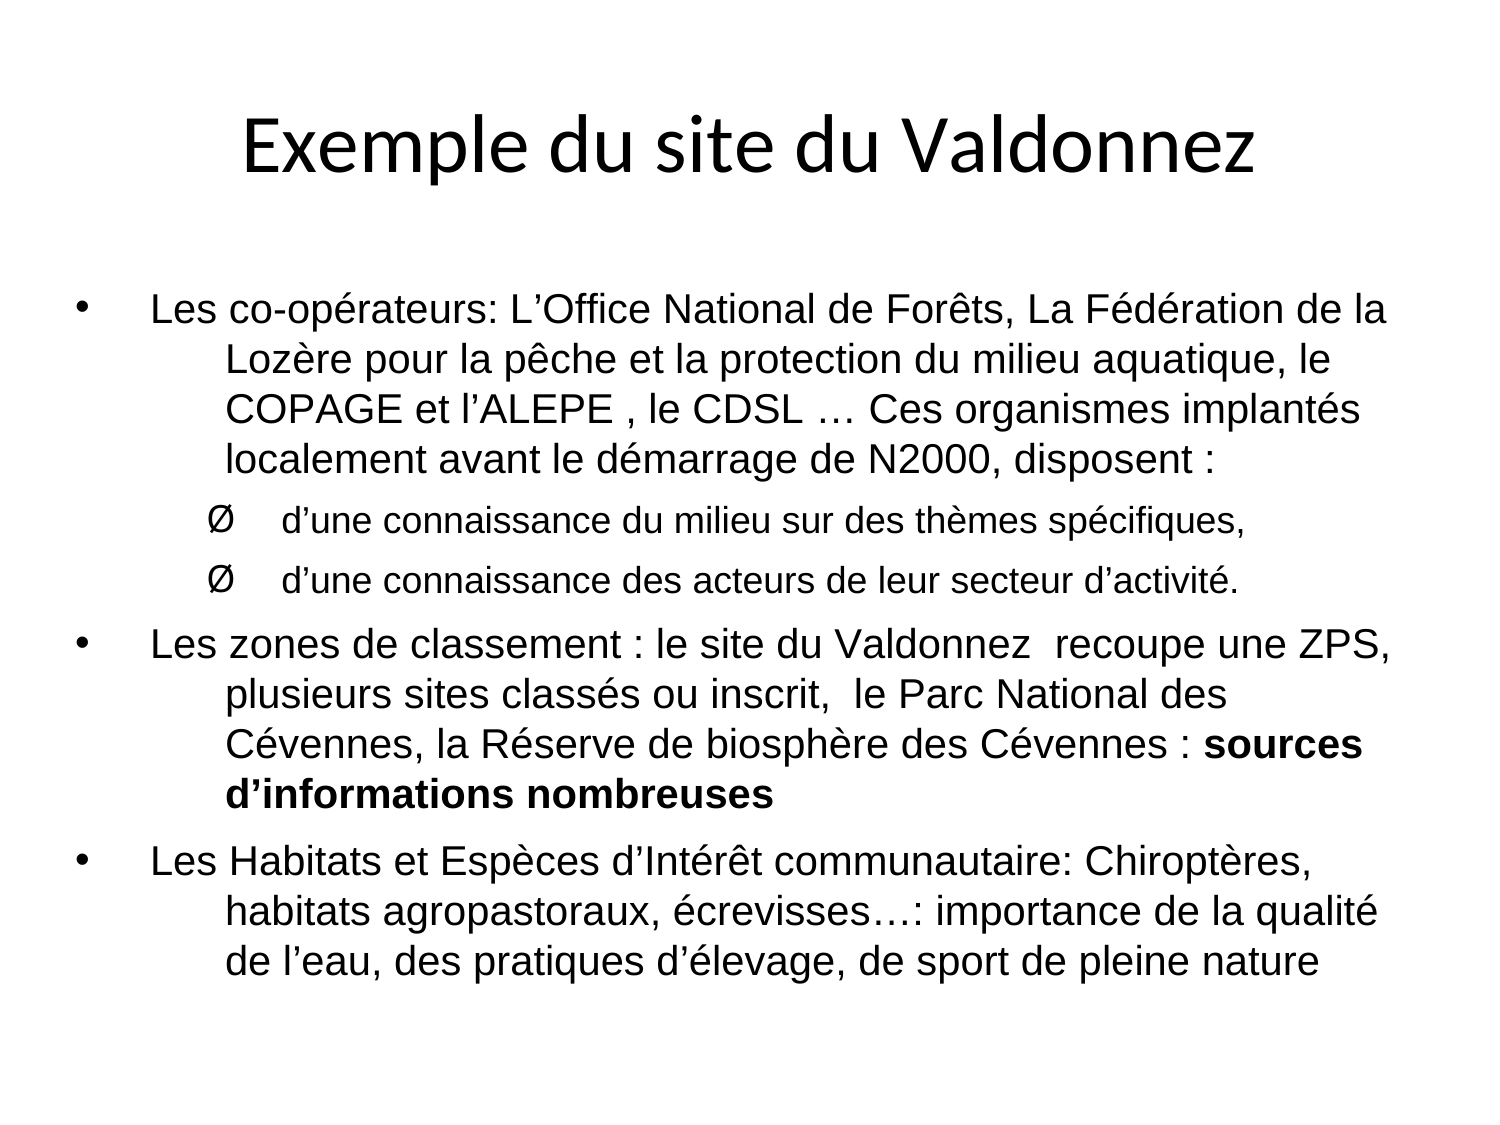

# Exemple du site du Valdonnez
Les co-opérateurs: L’Office National de Forêts, La Fédération de la Lozère pour la pêche et la protection du milieu aquatique, le COPAGE et l’ALEPE , le CDSL … Ces organismes implantés localement avant le démarrage de N2000, disposent :
d’une connaissance du milieu sur des thèmes spécifiques,
d’une connaissance des acteurs de leur secteur d’activité.
Les zones de classement : le site du Valdonnez recoupe une ZPS, plusieurs sites classés ou inscrit, le Parc National des Cévennes, la Réserve de biosphère des Cévennes : sources d’informations nombreuses
Les Habitats et Espèces d’Intérêt communautaire: Chiroptères, habitats agropastoraux, écrevisses…: importance de la qualité de l’eau, des pratiques d’élevage, de sport de pleine nature